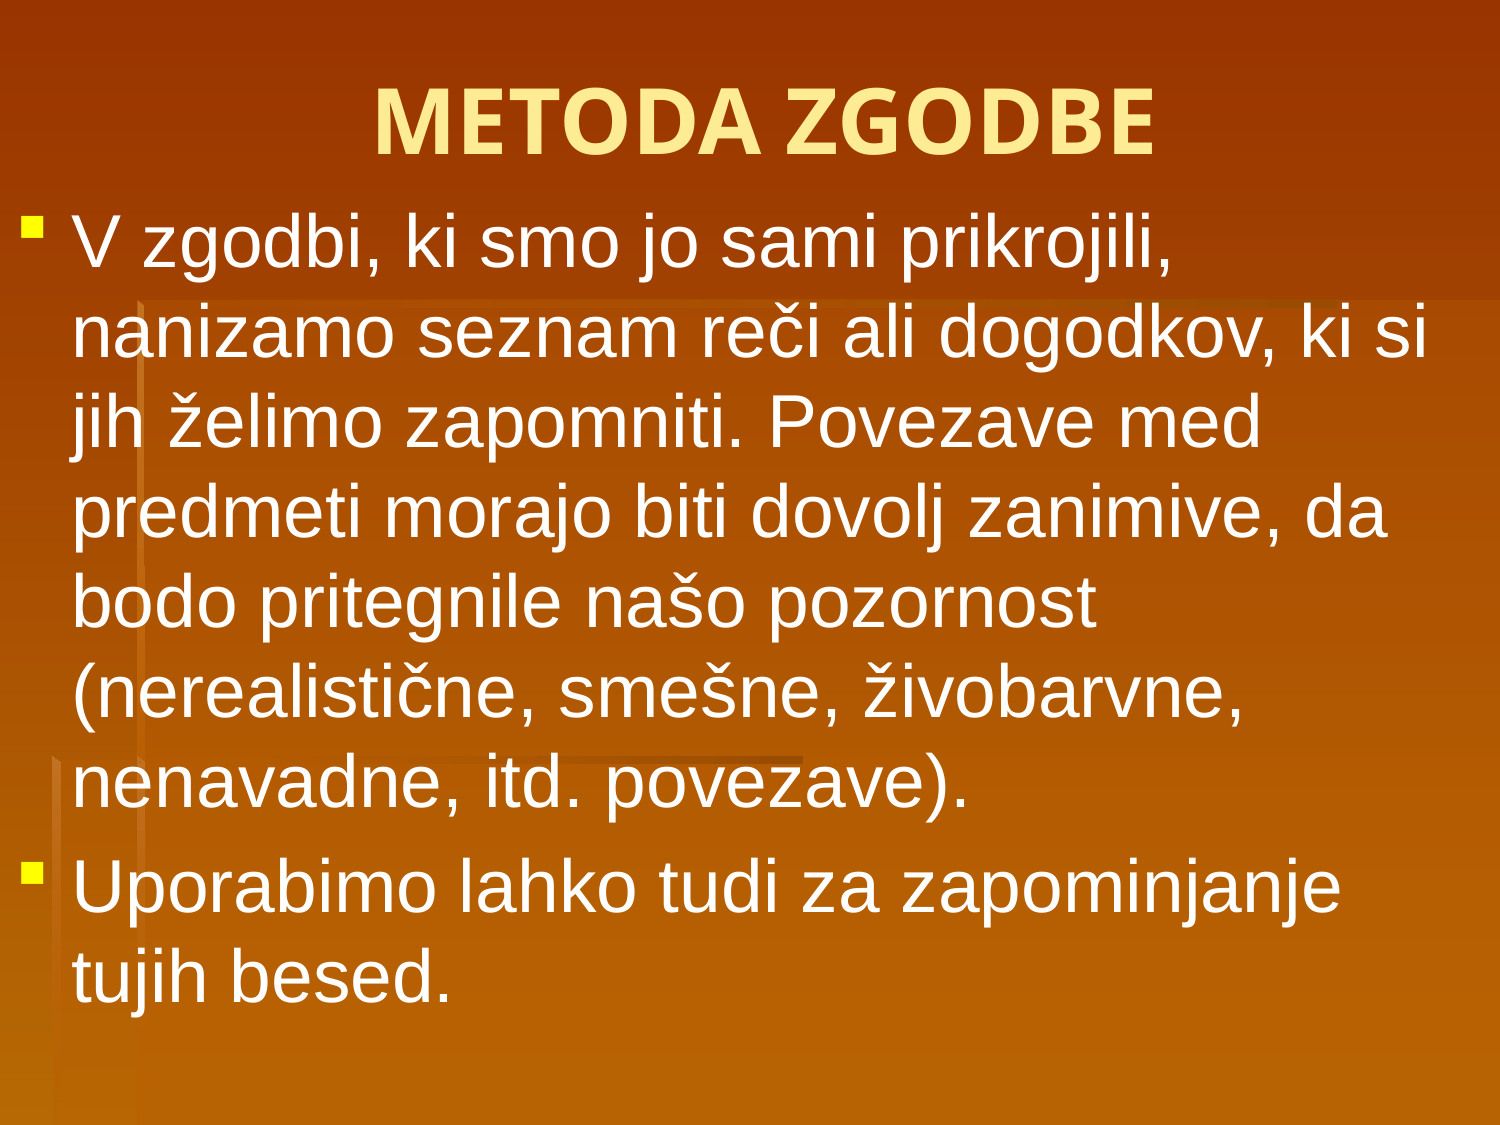

# METODA ZGODBE
V zgodbi, ki smo jo sami prikrojili, nanizamo seznam reči ali dogodkov, ki si jih želimo zapomniti. Povezave med predmeti morajo biti dovolj zanimive, da bodo pritegnile našo pozornost (nerealistične, smešne, živobarvne, nenavadne, itd. povezave).
Uporabimo lahko tudi za zapominjanje tujih besed.